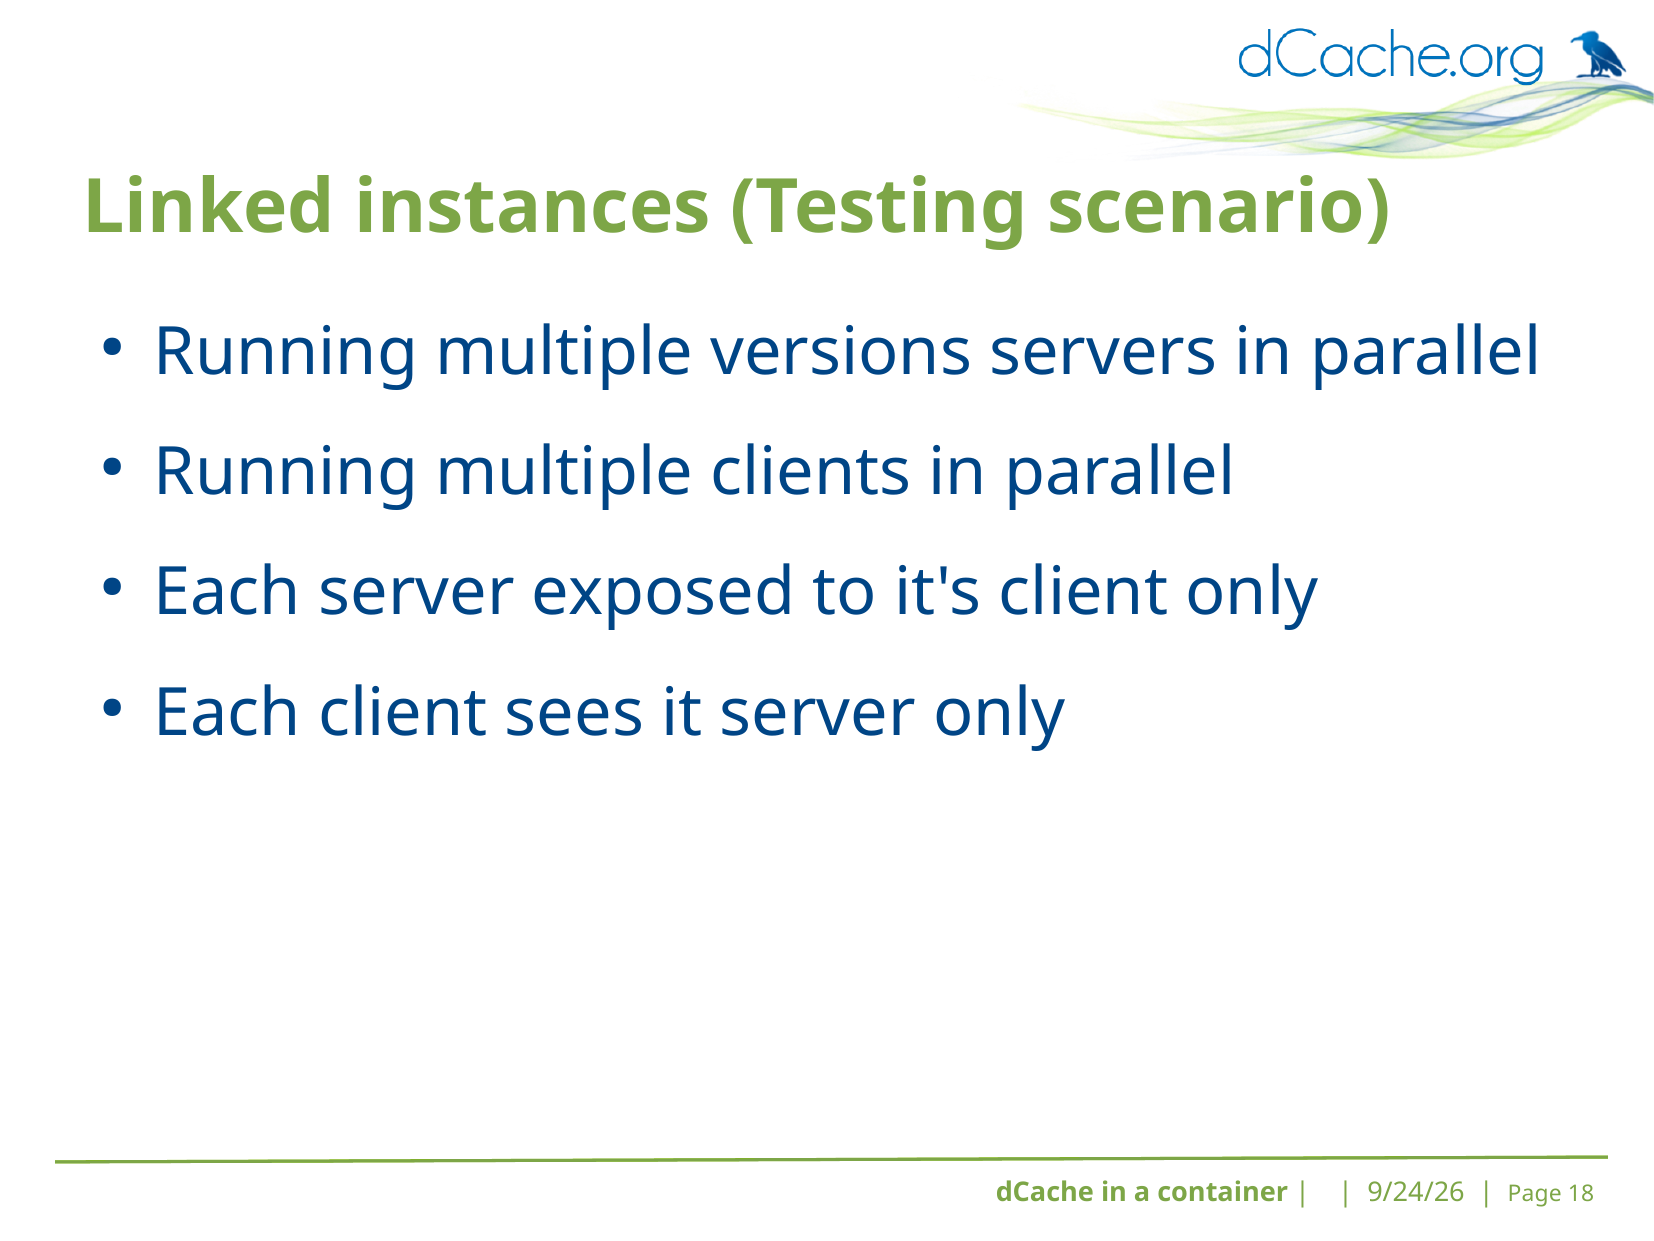

# Linked instances (Testing scenario)
Running multiple versions servers in parallel
Running multiple clients in parallel
Each server exposed to it's client only
Each client sees it server only
18